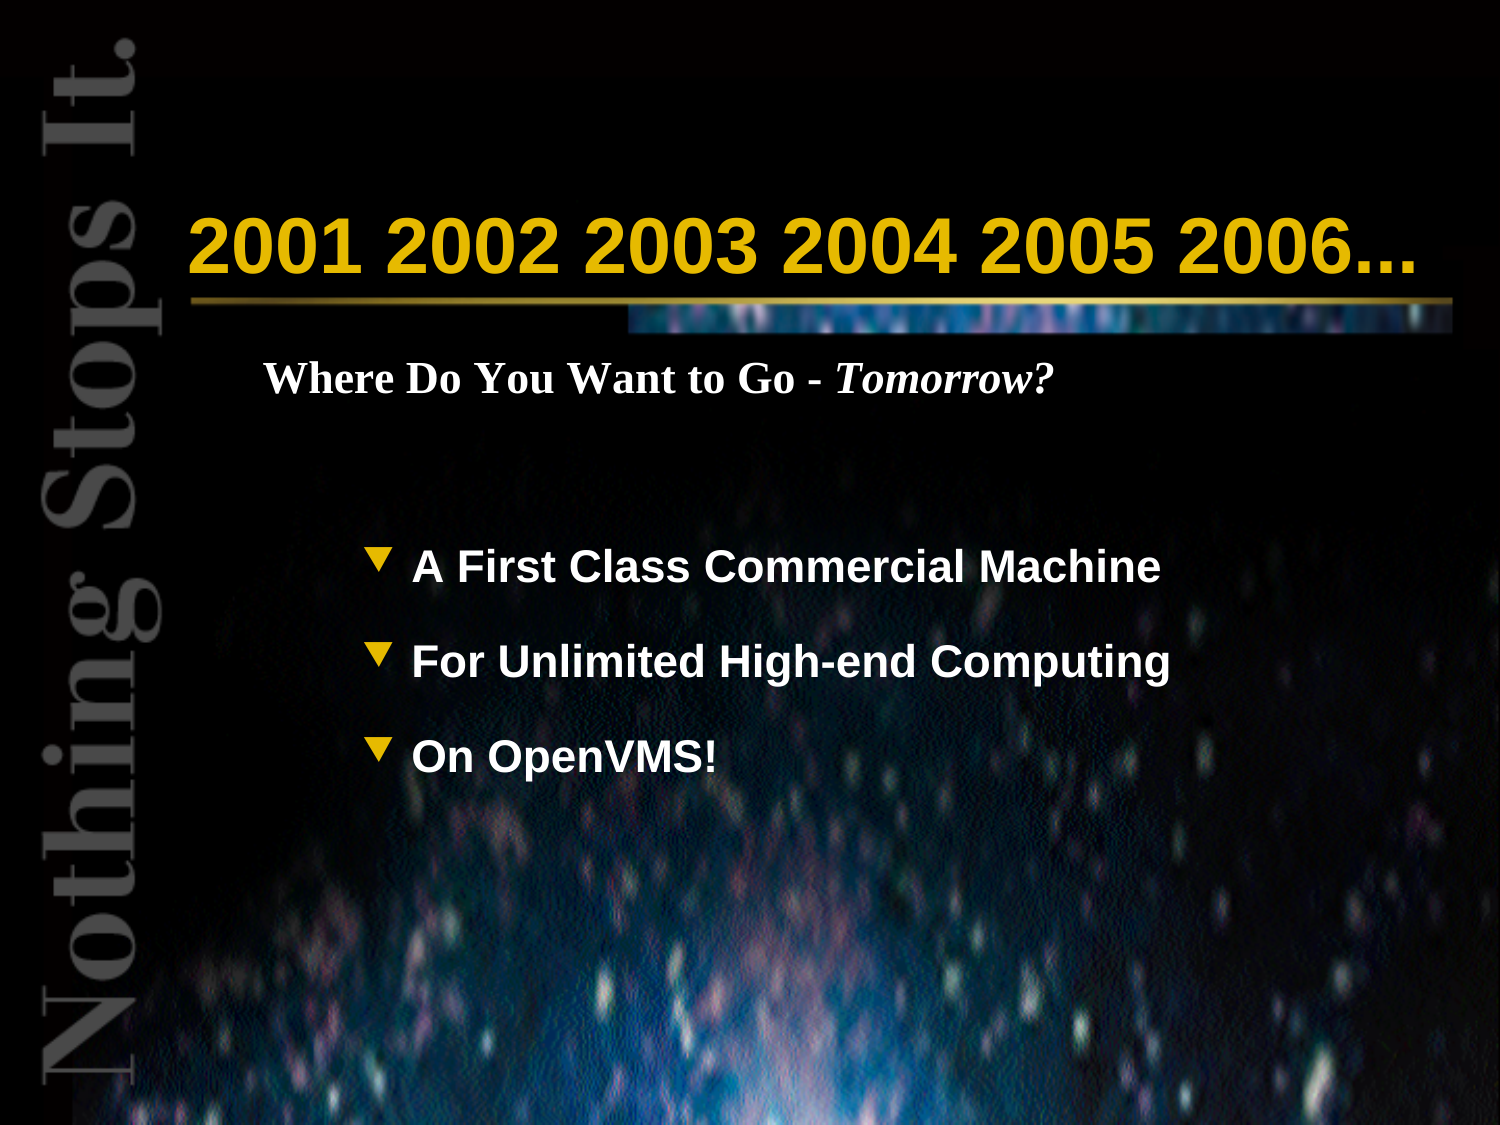

# 2001 2002 2003 2004 2005 2006...
Where Do You Want to Go - Tomorrow?
A First Class Commercial Machine
For Unlimited High-end Computing
On OpenVMS!